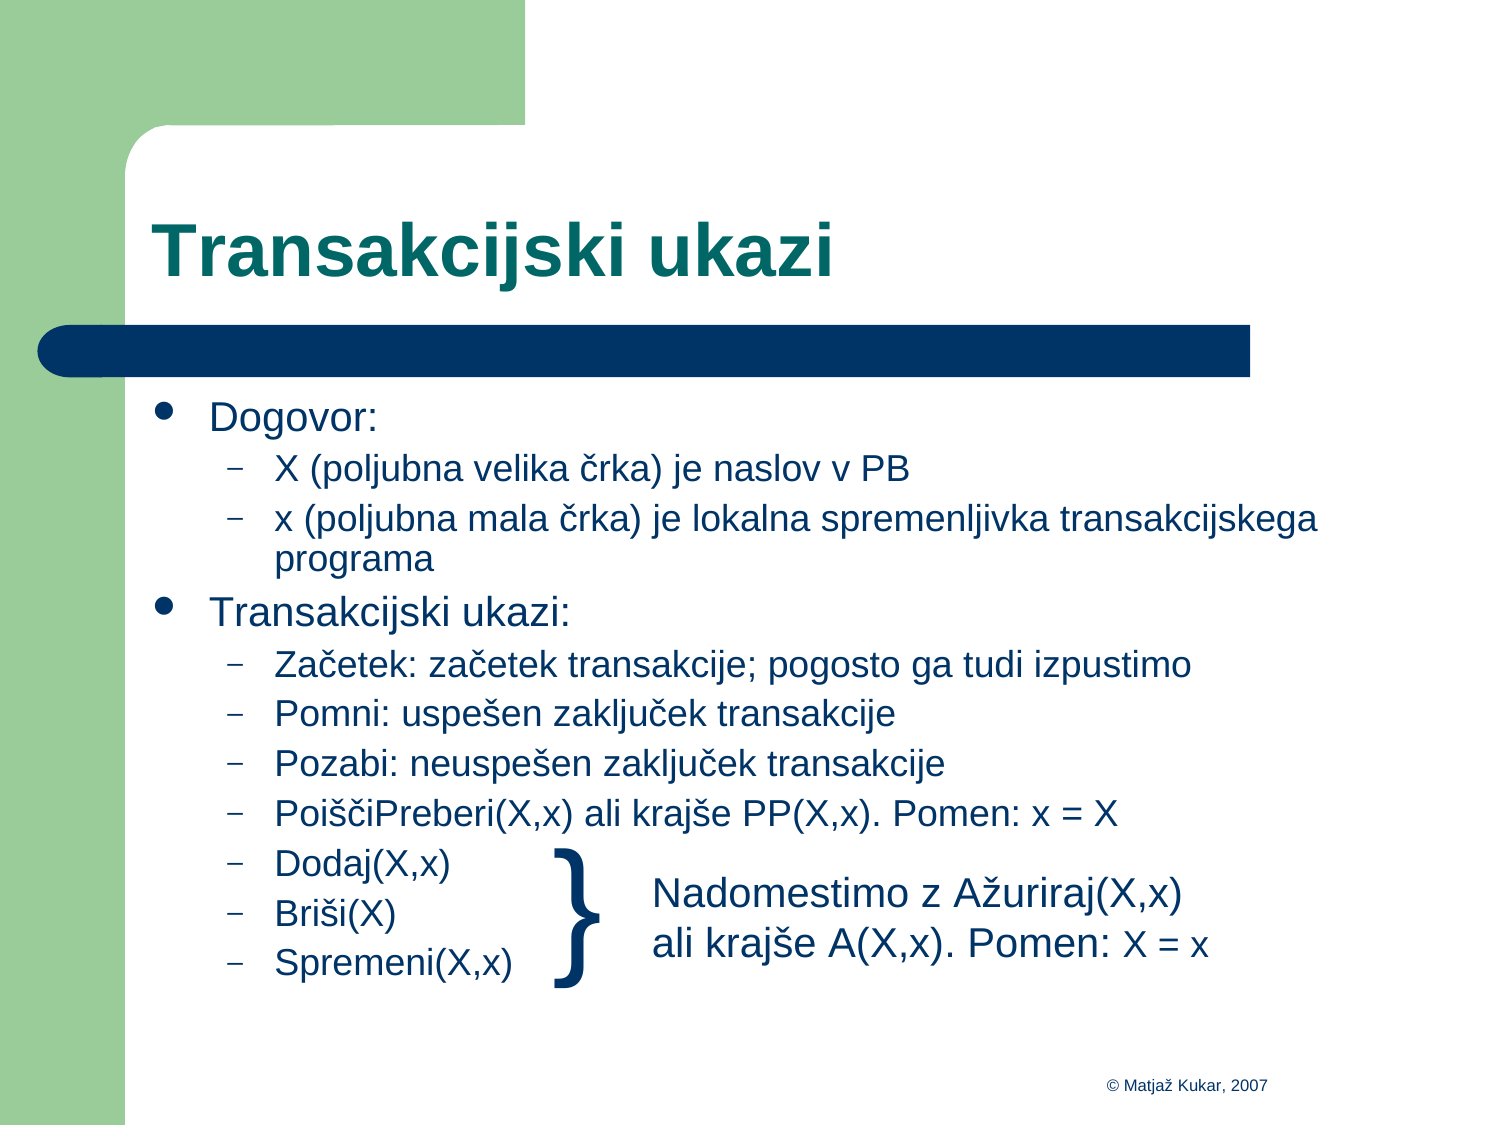

# Transakcijski ukazi
Dogovor:
X (poljubna velika črka) je naslov v PB
x (poljubna mala črka) je lokalna spremenljivka transakcijskega programa
Transakcijski ukazi:
Začetek: začetek transakcije; pogosto ga tudi izpustimo
Pomni: uspešen zaključek transakcije
Pozabi: neuspešen zaključek transakcije
PoiščiPreberi(X,x) ali krajše PP(X,x). Pomen: x = X
Dodaj(X,x)
Briši(X)
Spremeni(X,x)
}
Nadomestimo z Ažuriraj(X,x)
ali krajše A(X,x). Pomen: X = x
© Matjaž Kukar, 2007